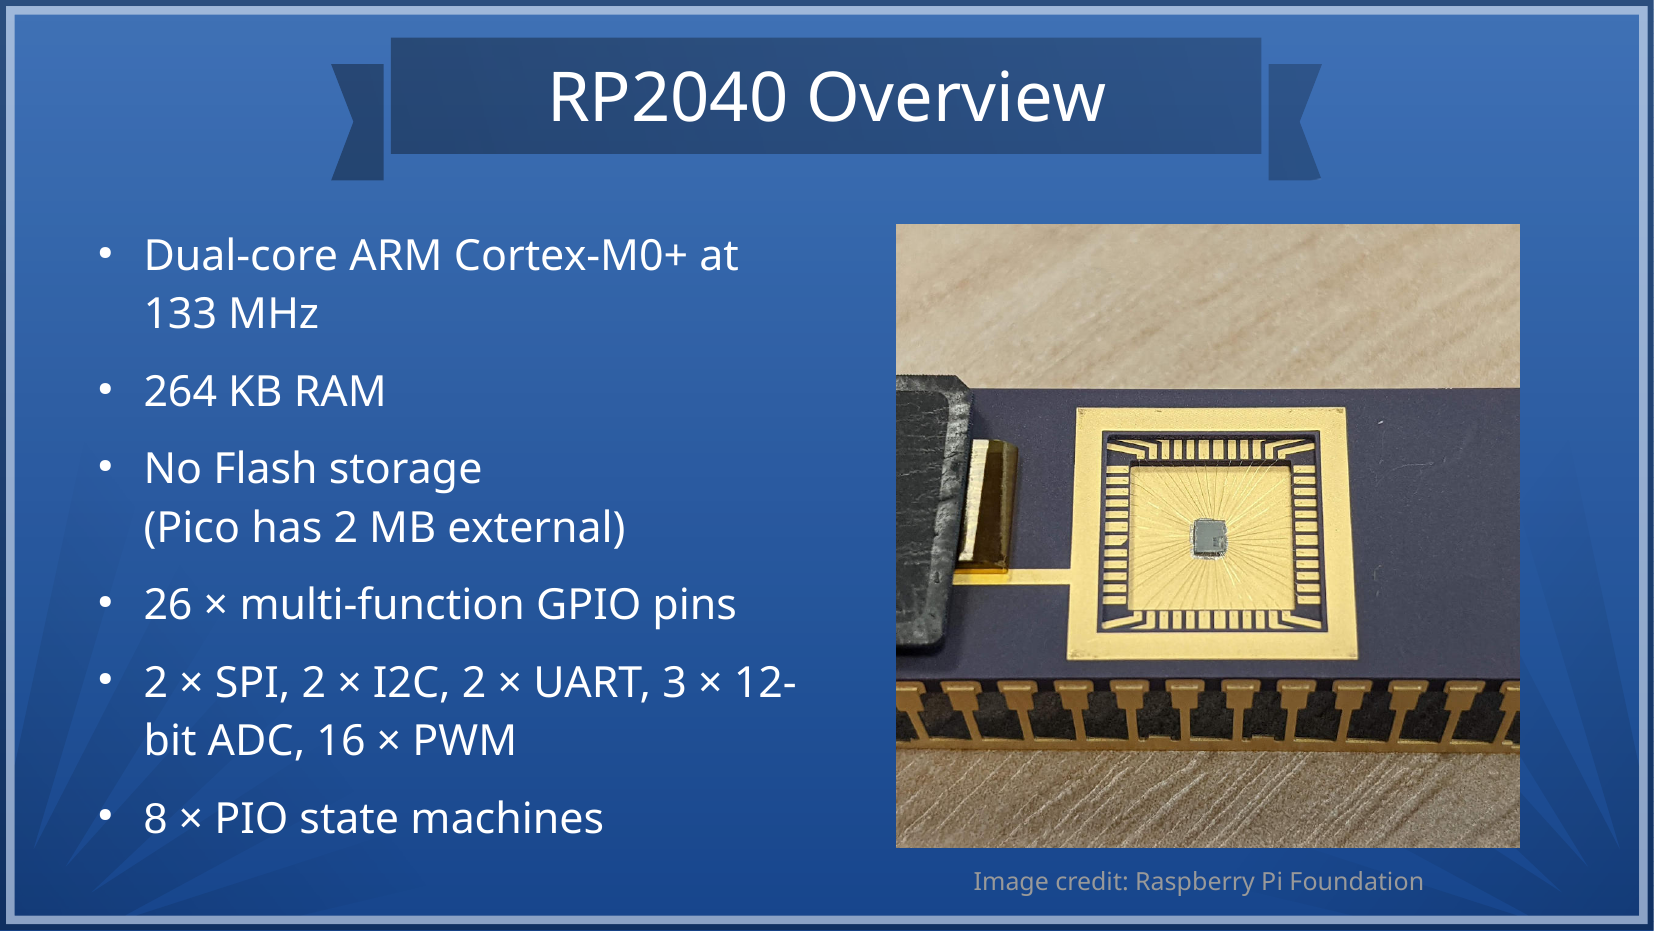

# RP2040 Overview
Dual-core ARM Cortex-M0+ at 133 MHz
264 KB RAM
No Flash storage
(Pico has 2 MB external)
26 × multi-function GPIO pins
2 × SPI, 2 × I2C, 2 × UART, 3 × 12-bit ADC, 16 × PWM
8 × PIO state machines
Image credit: Raspberry Pi Foundation